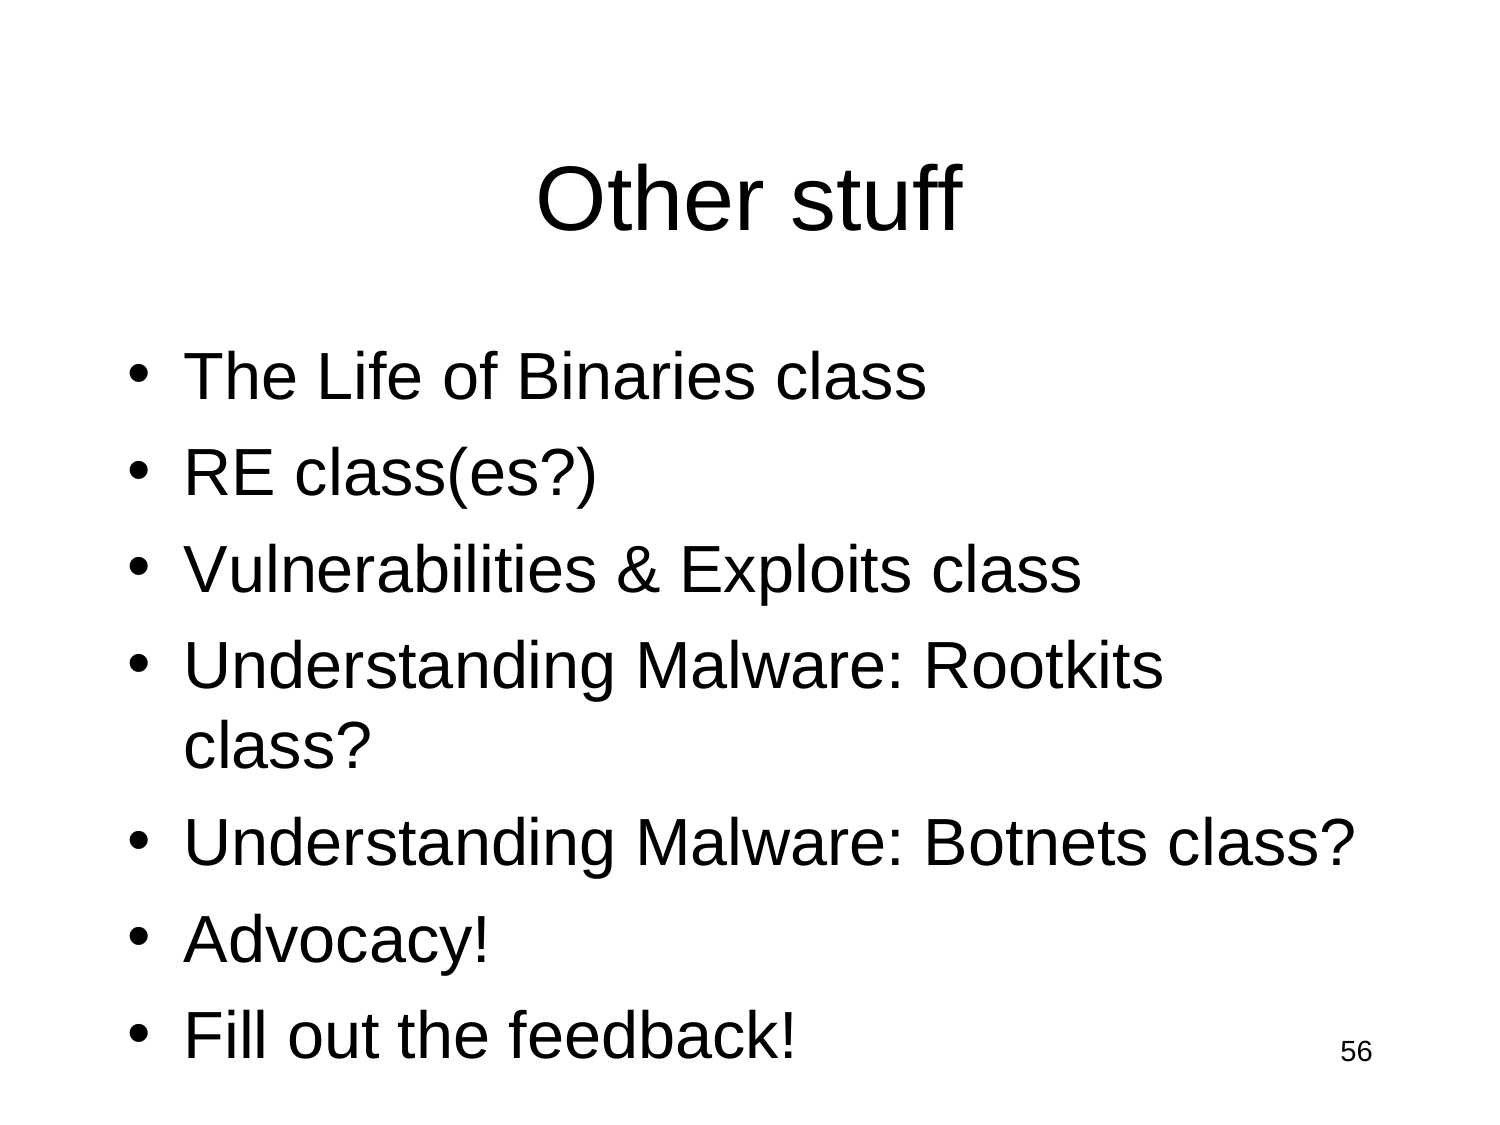

# Other stuff
The Life of Binaries class
RE class(es?)
Vulnerabilities & Exploits class
Understanding Malware: Rootkits class?
Understanding Malware: Botnets class?
Advocacy!
Fill out the feedback!